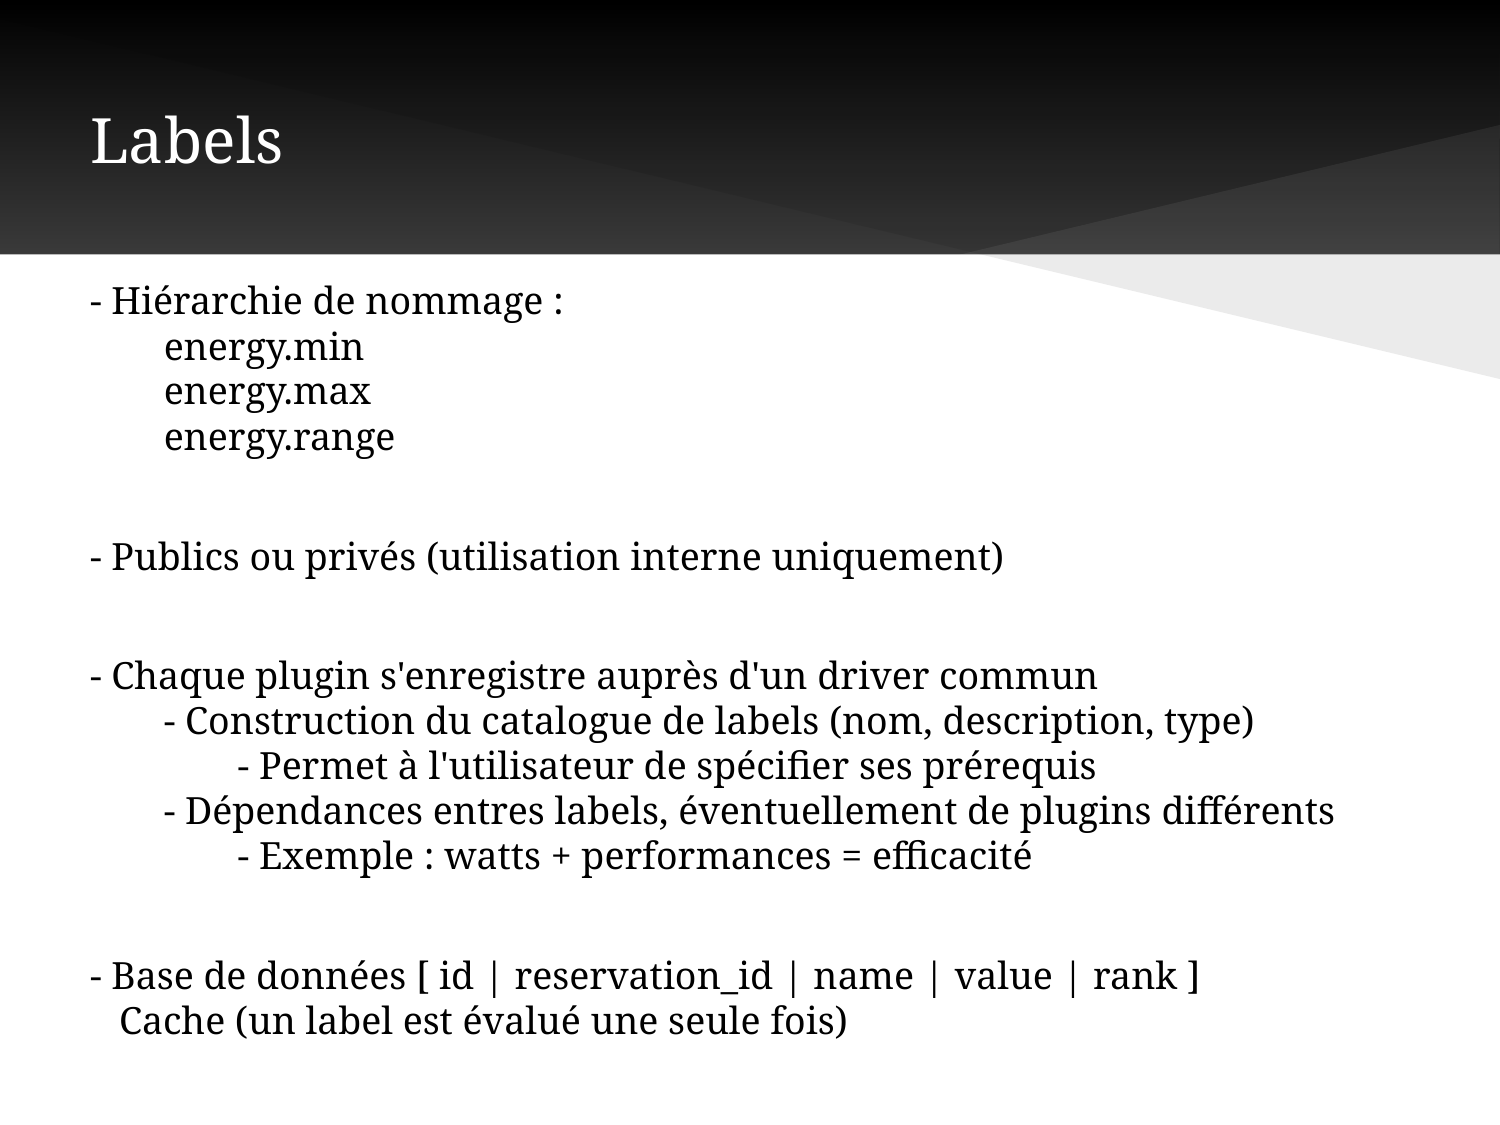

# Labels
- Hiérarchie de nommage :
	energy.min
	energy.max
	energy.range
- Publics ou privés (utilisation interne uniquement)
- Chaque plugin s'enregistre auprès d'un driver commun
	- Construction du catalogue de labels (nom, description, type)
		- Permet à l'utilisateur de spécifier ses prérequis
	- Dépendances entres labels, éventuellement de plugins différents
		- Exemple : watts + performances = efficacité
- Base de données [ id | reservation_id | name | value | rank ]
 Cache (un label est évalué une seule fois)